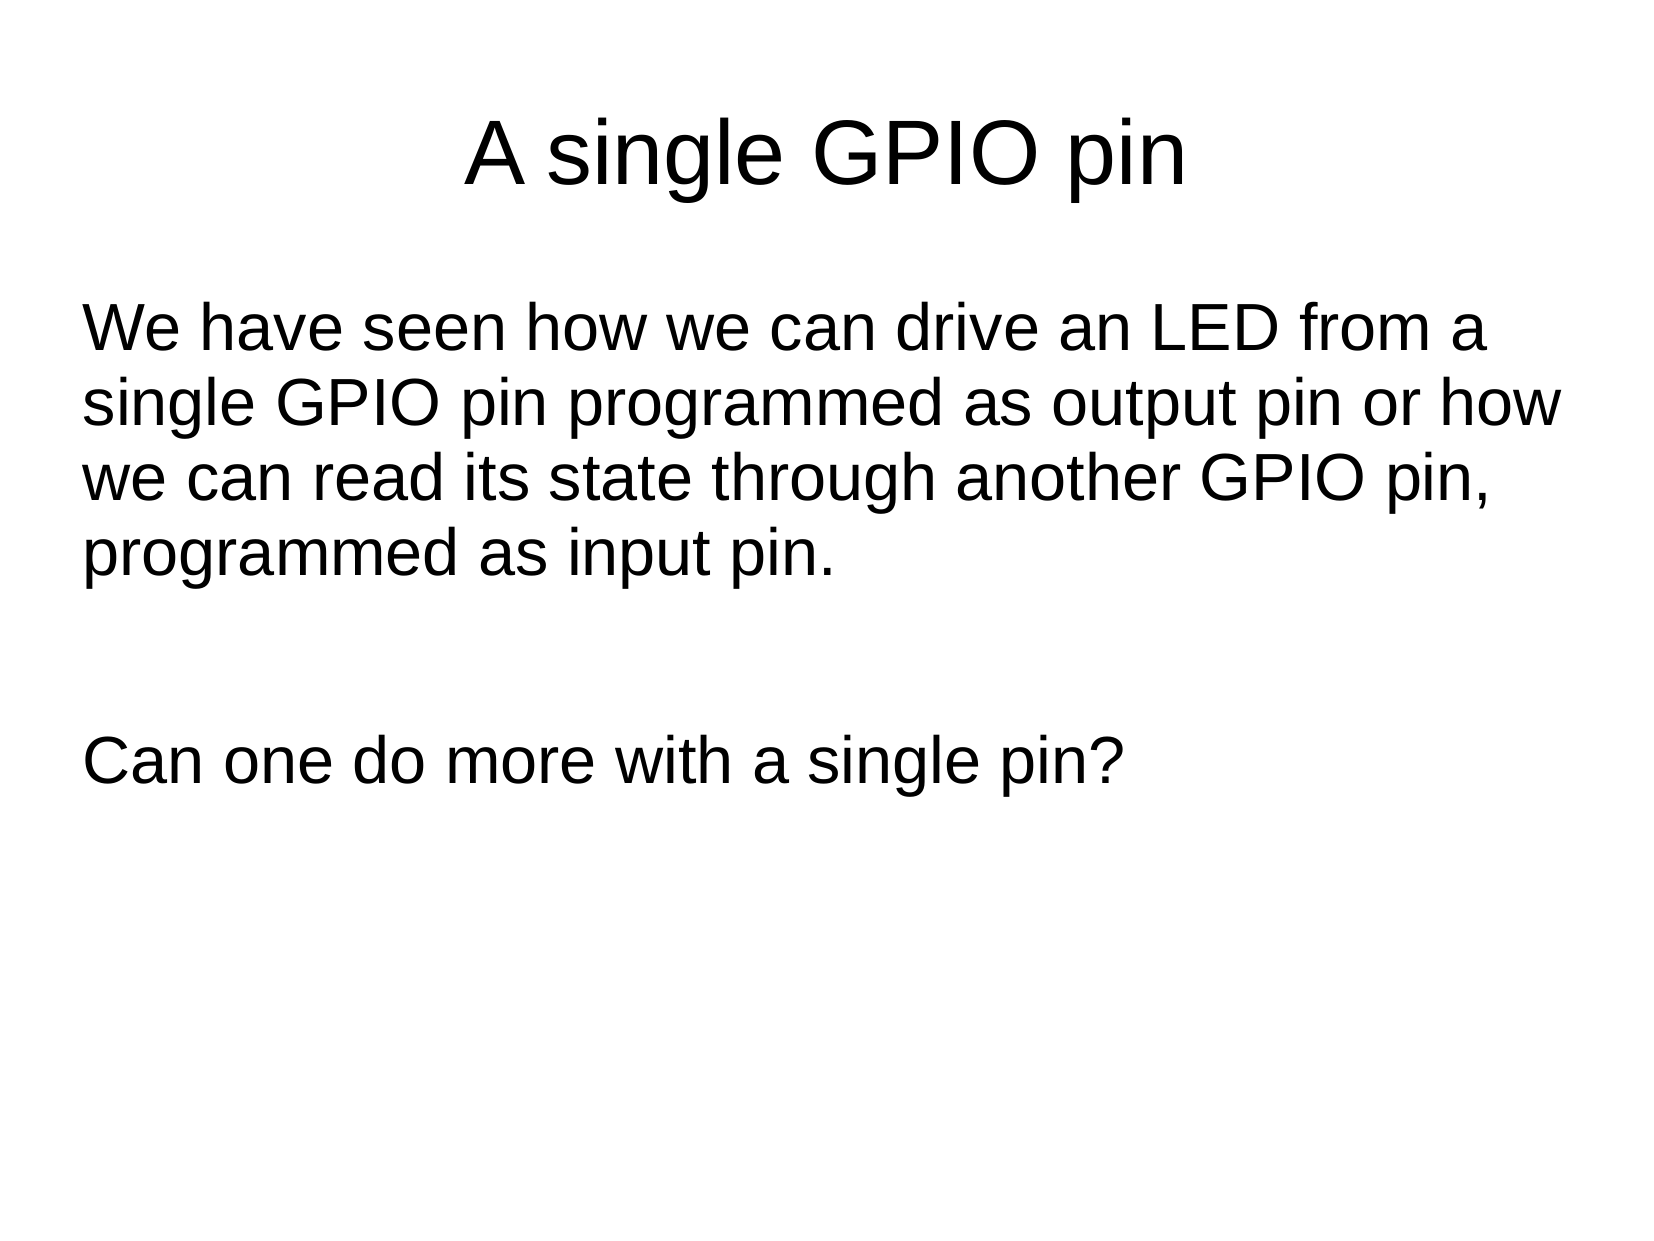

# A single GPIO pin
We have seen how we can drive an LED from a single GPIO pin programmed as output pin or how we can read its state through another GPIO pin, programmed as input pin.
Can one do more with a single pin?